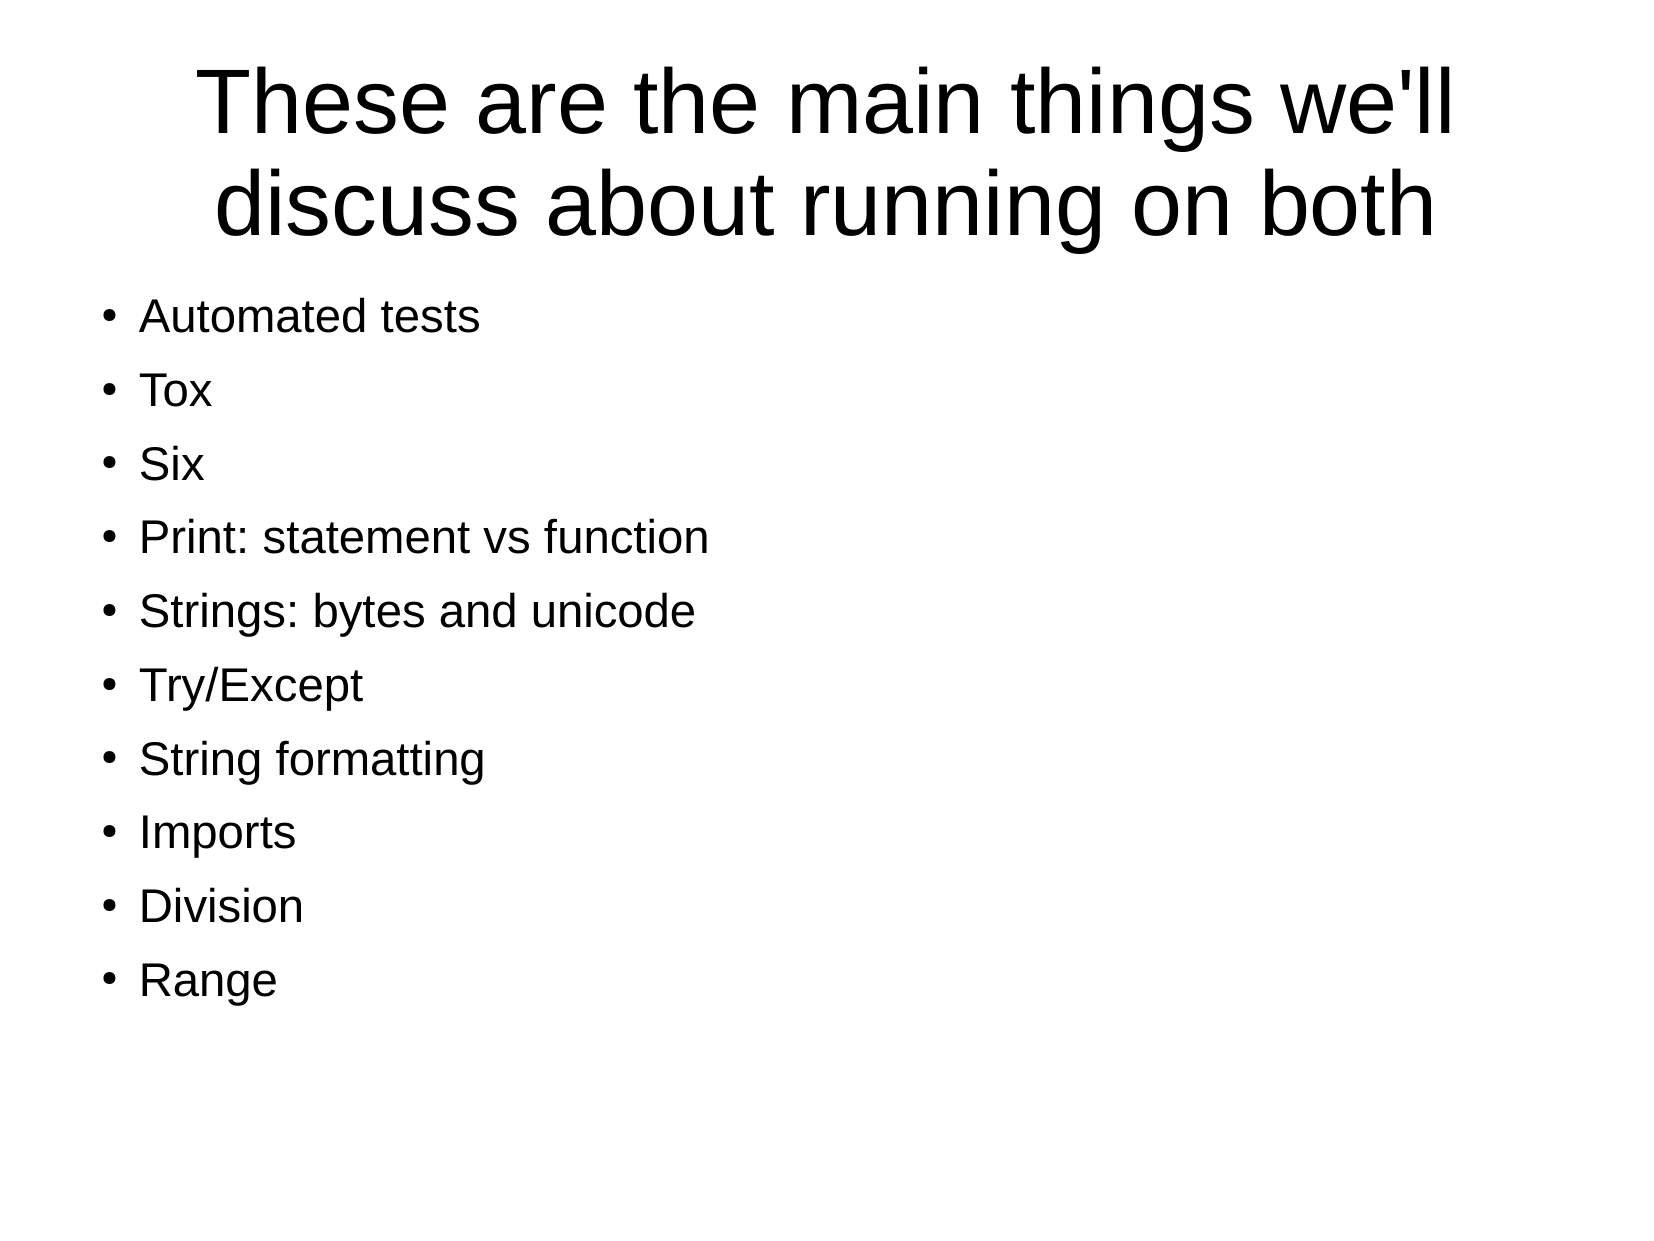

# These are the main things we'll discuss about running on both
Automated tests
Tox
Six
Print: statement vs function
Strings: bytes and unicode
Try/Except
String formatting
Imports
Division
Range